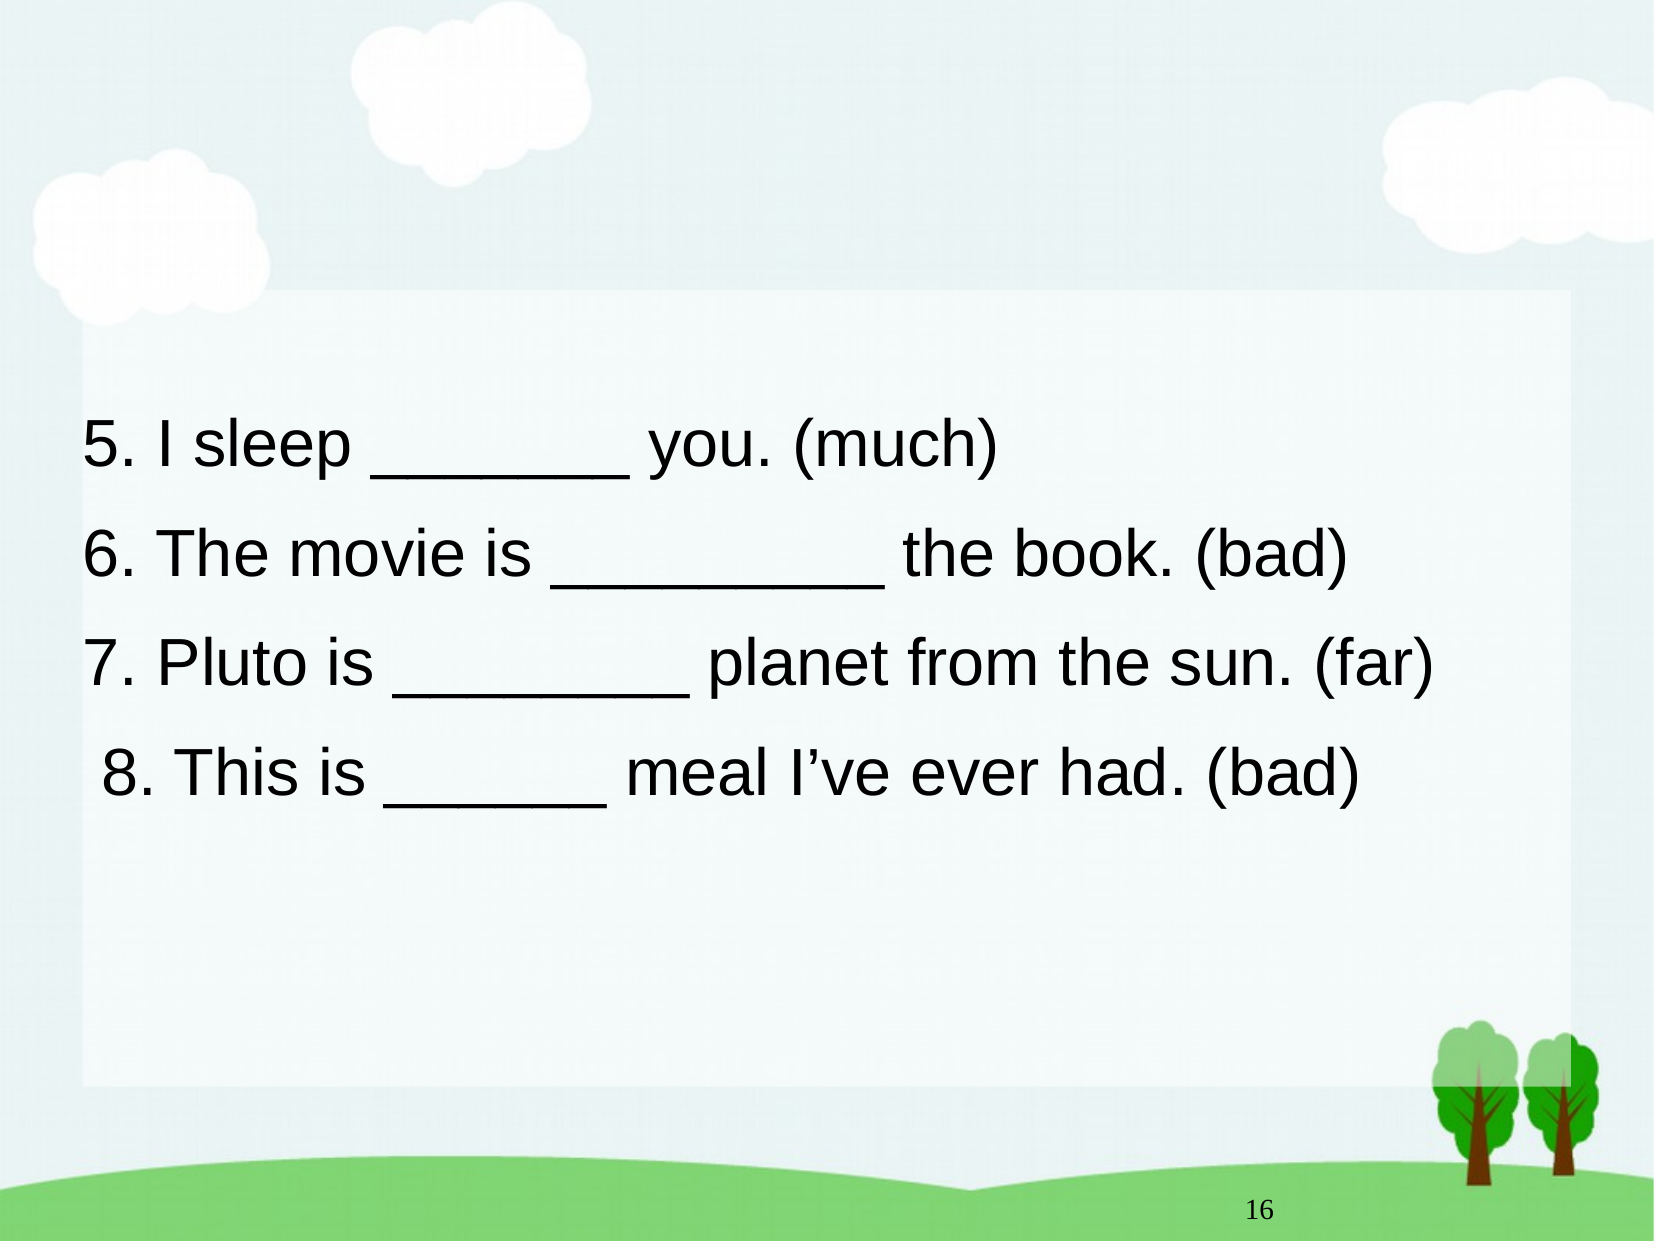

#
5. I sleep _______ you. (much)
6. The movie is _________ the book. (bad)
7. Pluto is ________ planet from the sun. (far)
 8. This is ______ meal I’ve ever had. (bad)